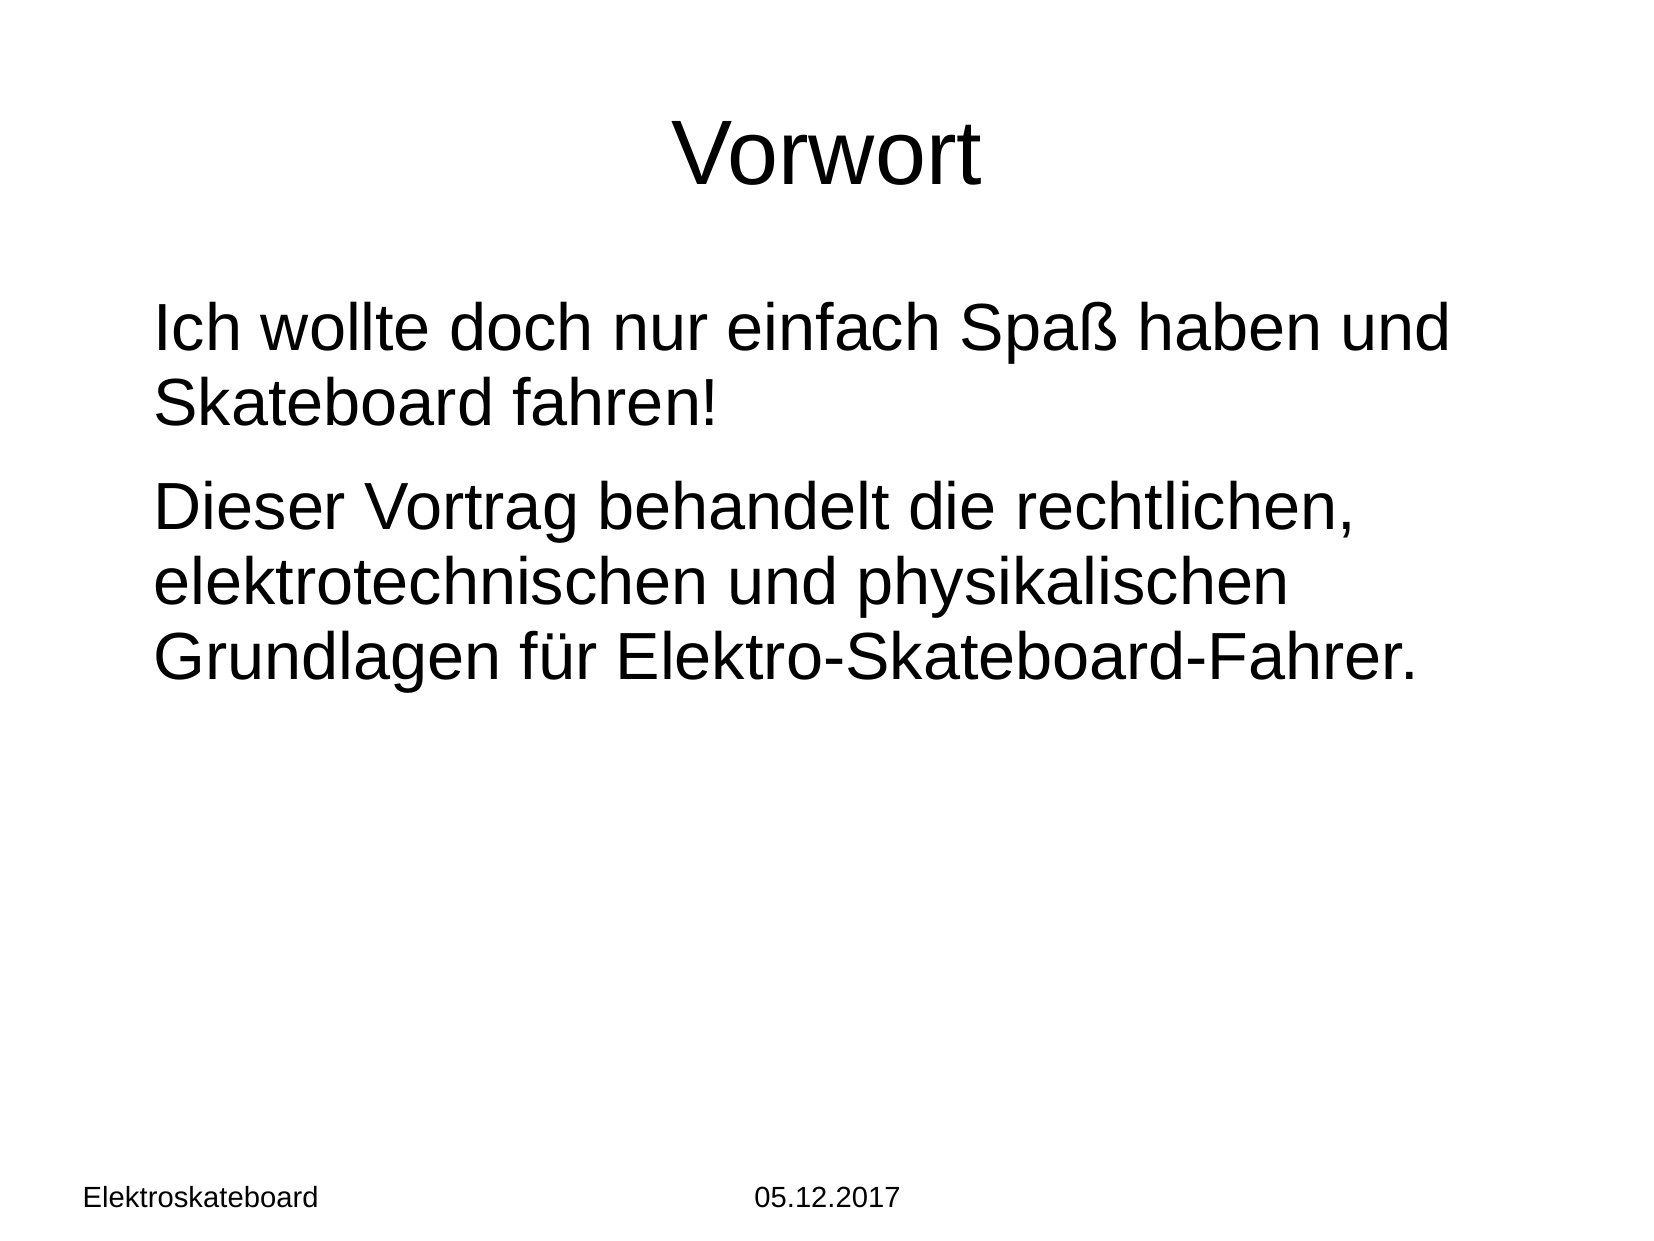

# Vorwort
Ich wollte doch nur einfach Spaß haben und Skateboard fahren!
Dieser Vortrag behandelt die rechtlichen, elektrotechnischen und physikalischen Grundlagen für Elektro-Skateboard-Fahrer.